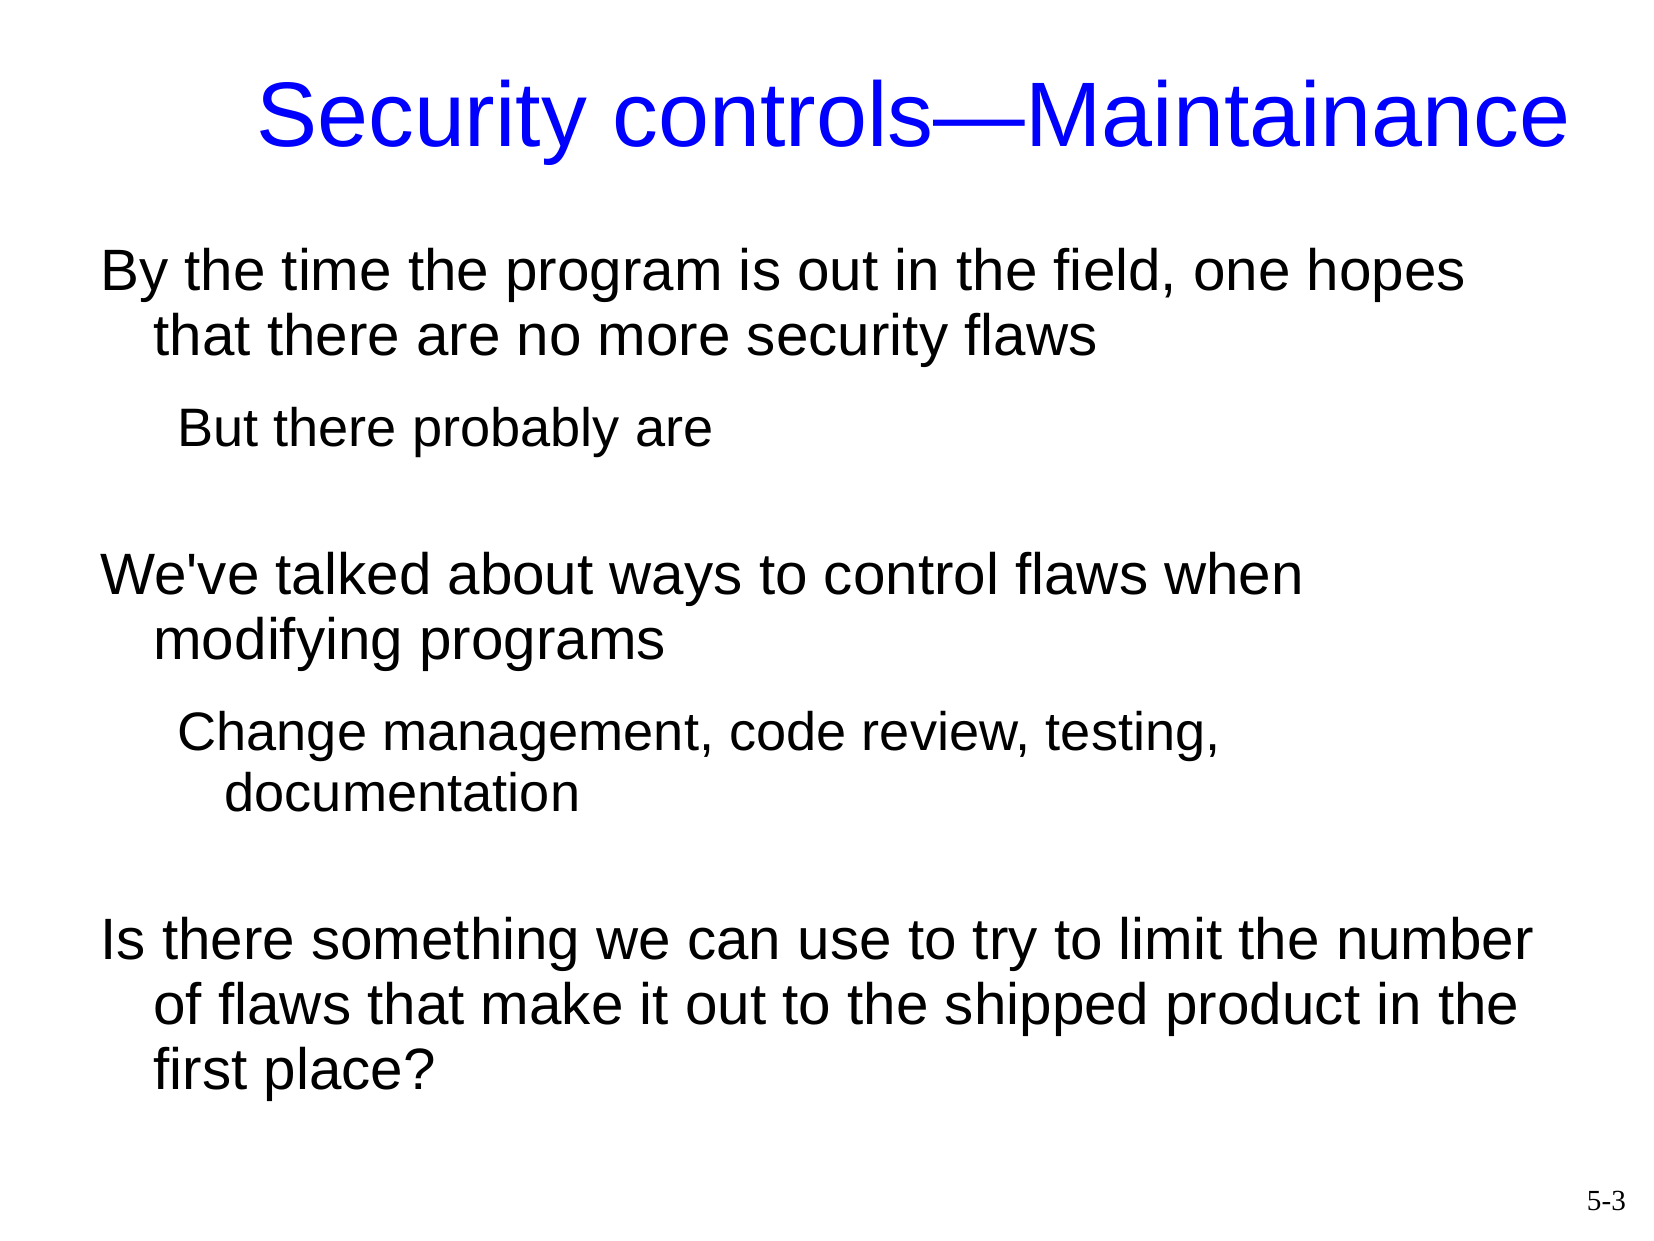

# Security controls—Maintainance
By the time the program is out in the field, one hopes that there are no more security flaws
But there probably are
We've talked about ways to control flaws when modifying programs
Change management, code review, testing, documentation
Is there something we can use to try to limit the number of flaws that make it out to the shipped product in the first place?